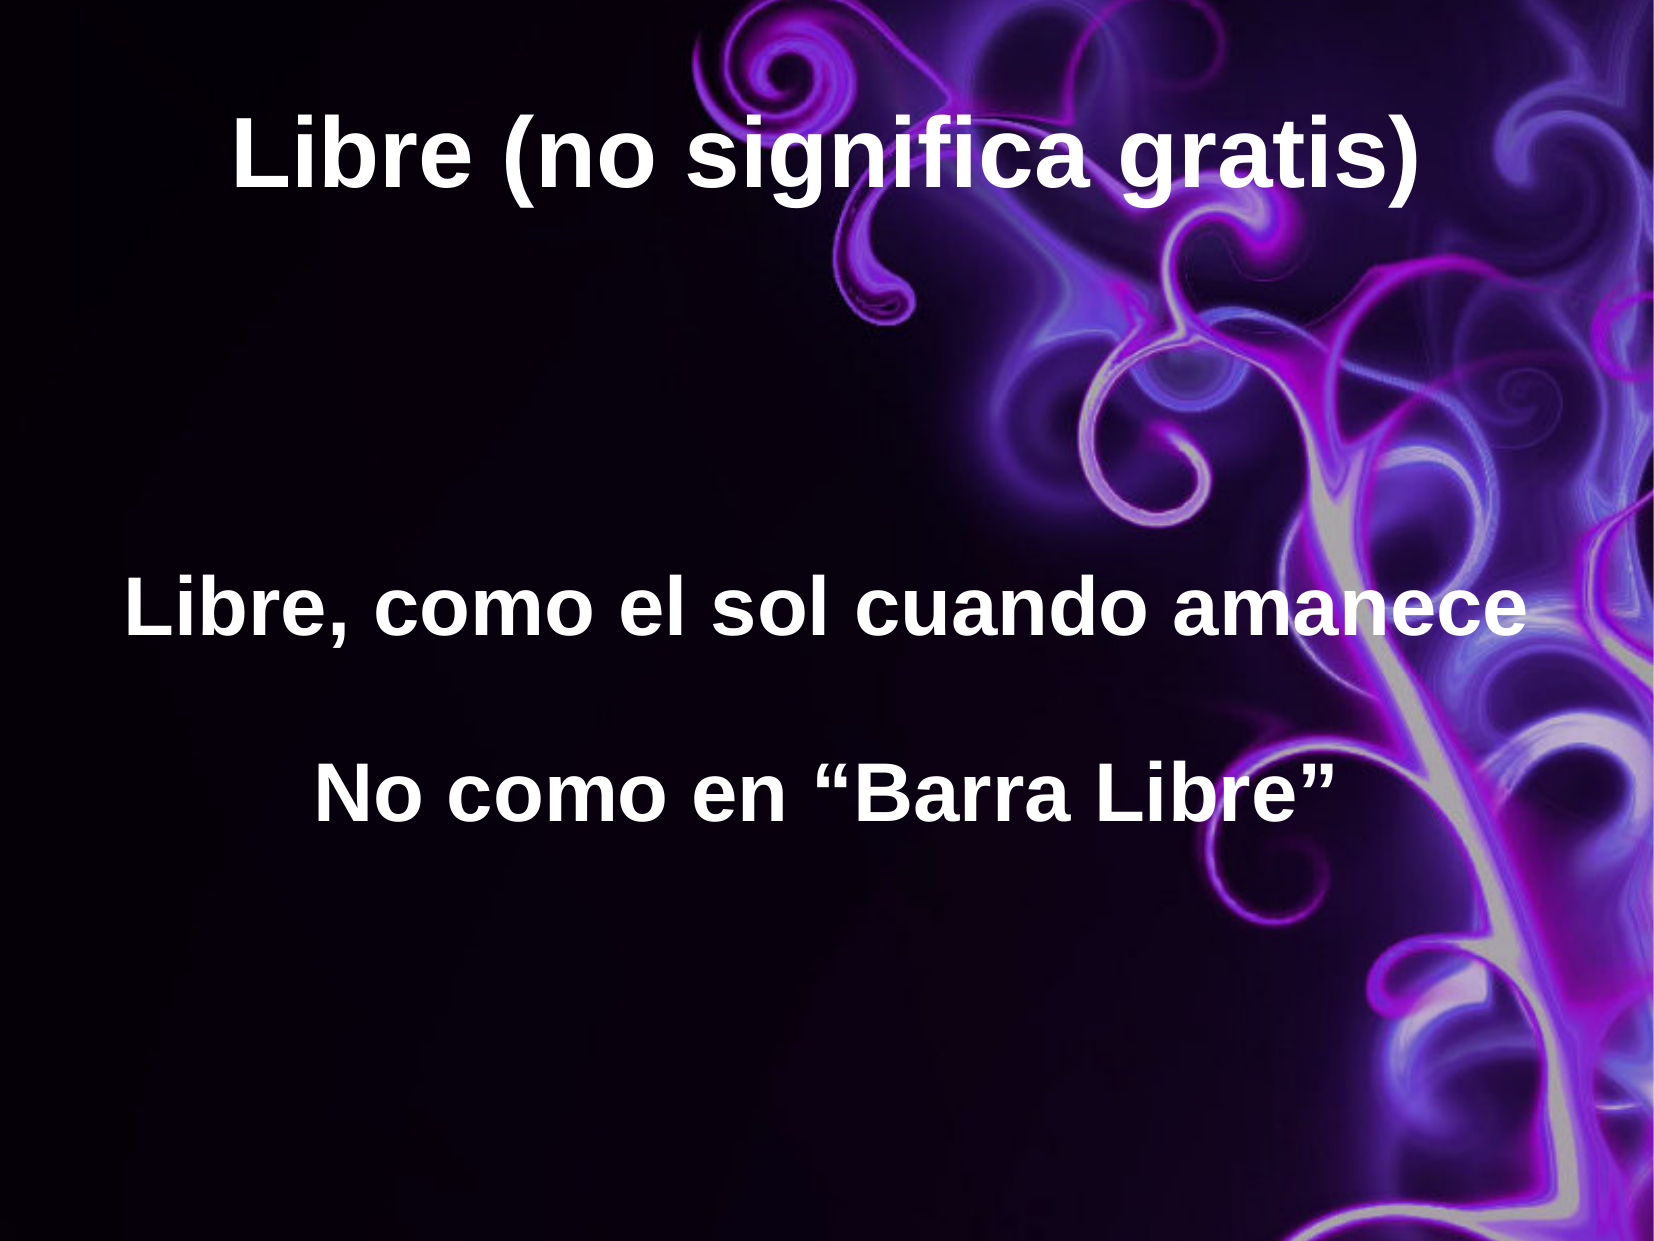

Libre (no significa gratis)
# Libre, como el sol cuando amanece
No como en “Barra Libre”